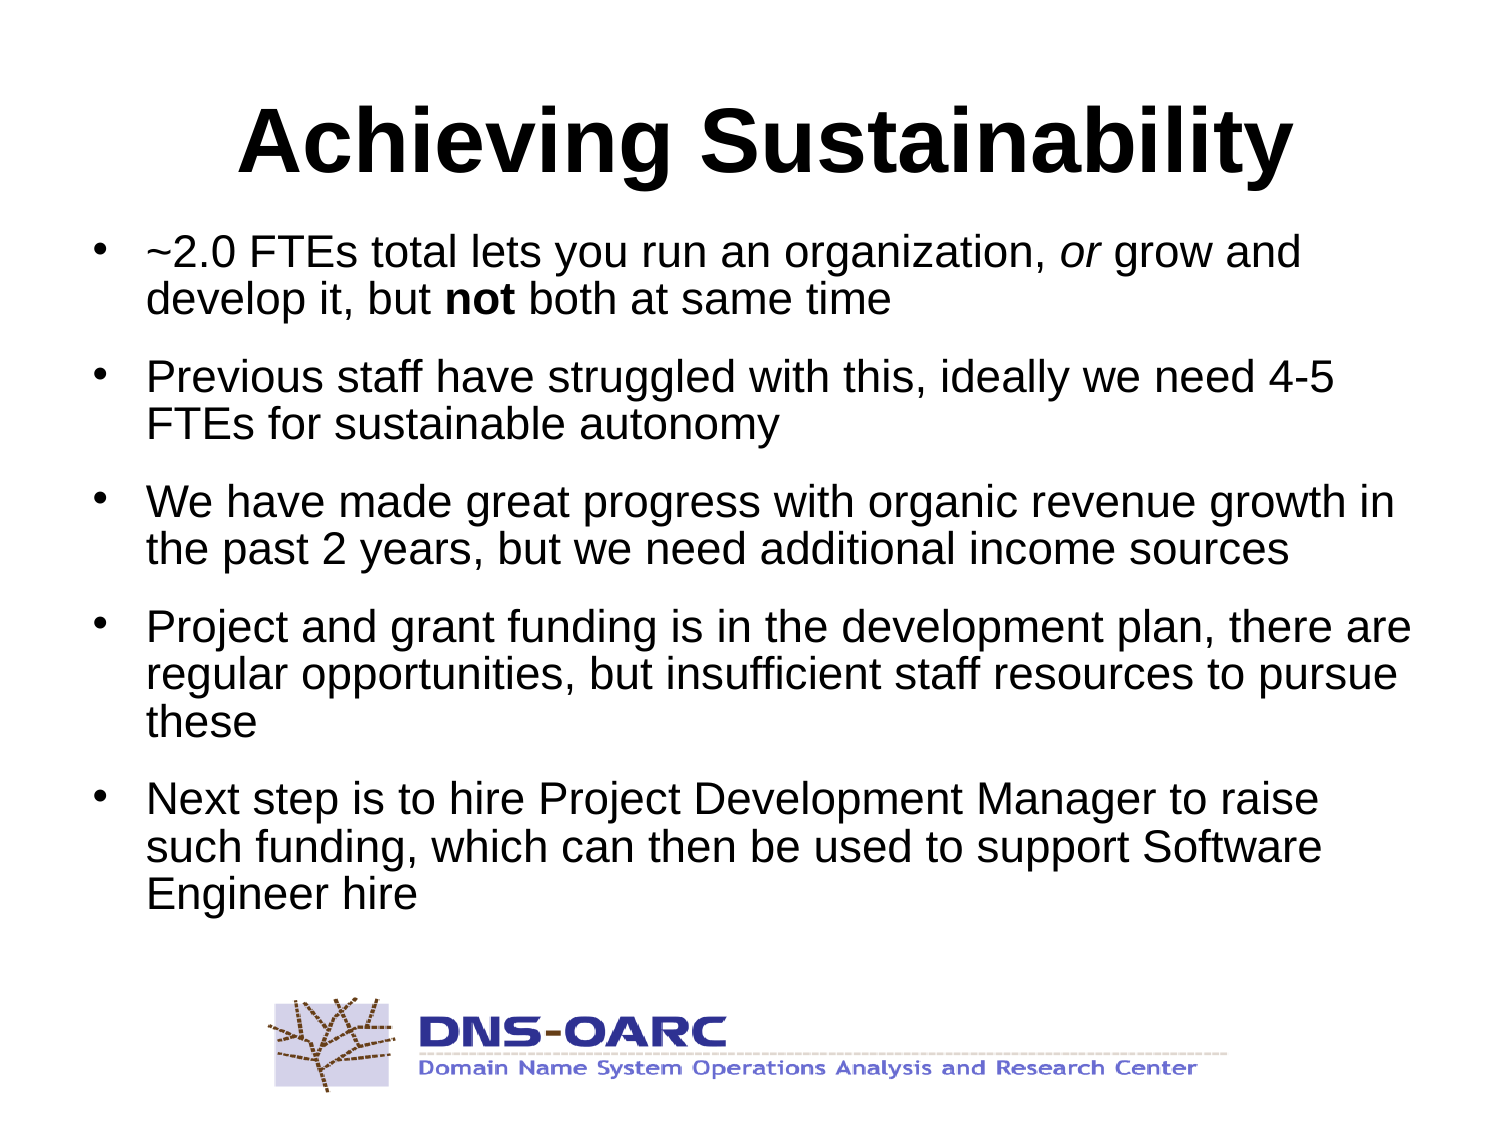

Achieving Sustainability
# ~2.0 FTEs total lets you run an organization, or grow and develop it, but not both at same time
Previous staff have struggled with this, ideally we need 4-5 FTEs for sustainable autonomy
We have made great progress with organic revenue growth in the past 2 years, but we need additional income sources
Project and grant funding is in the development plan, there are regular opportunities, but insufficient staff resources to pursue these
Next step is to hire Project Development Manager to raise such funding, which can then be used to support Software Engineer hire